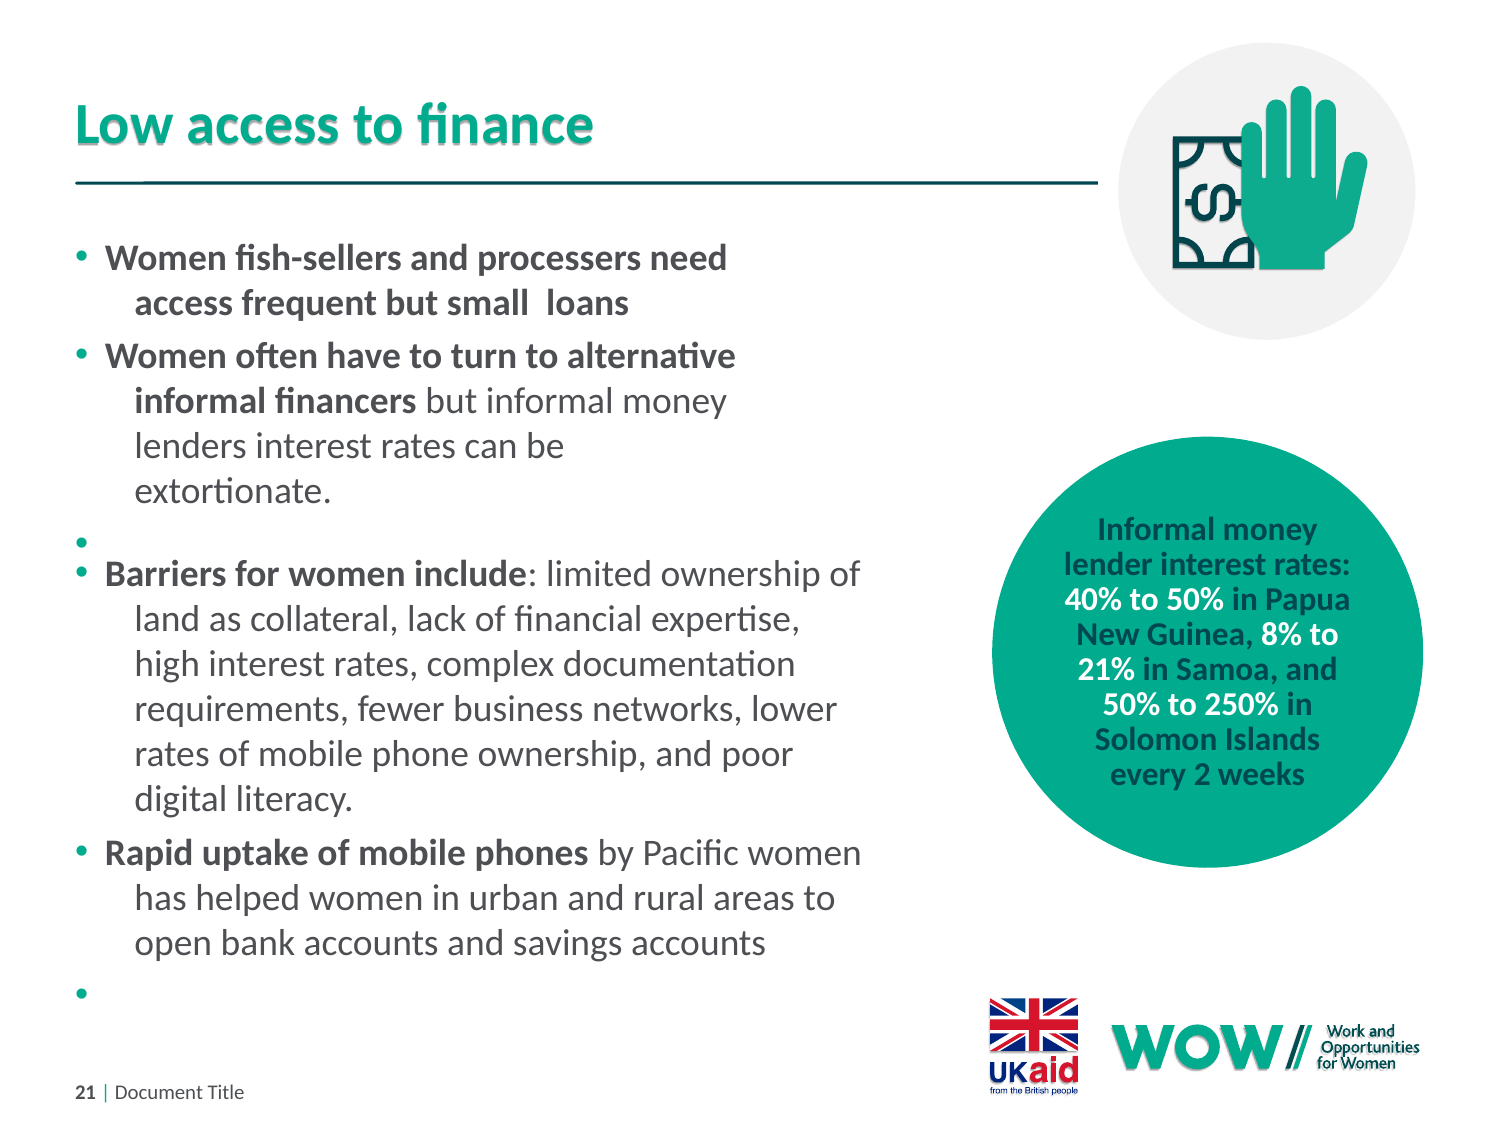

# Low access to finance
Women fish-sellers and processers need access frequent but small loans
Women often have to turn to alternative informal financers but informal money lenders interest rates can be extortionate.
Informal money lender interest rates: 40% to 50% in Papua New Guinea, 8% to 21% in Samoa, and 50% to 250% in Solomon Islands every 2 weeks
Barriers for women include: limited ownership of land as collateral, lack of financial expertise, high interest rates, complex documentation requirements, fewer business networks, lower rates of mobile phone ownership, and poor digital literacy.
Rapid uptake of mobile phones by Pacific women has helped women in urban and rural areas to open bank accounts and savings accounts
15 | Document Title